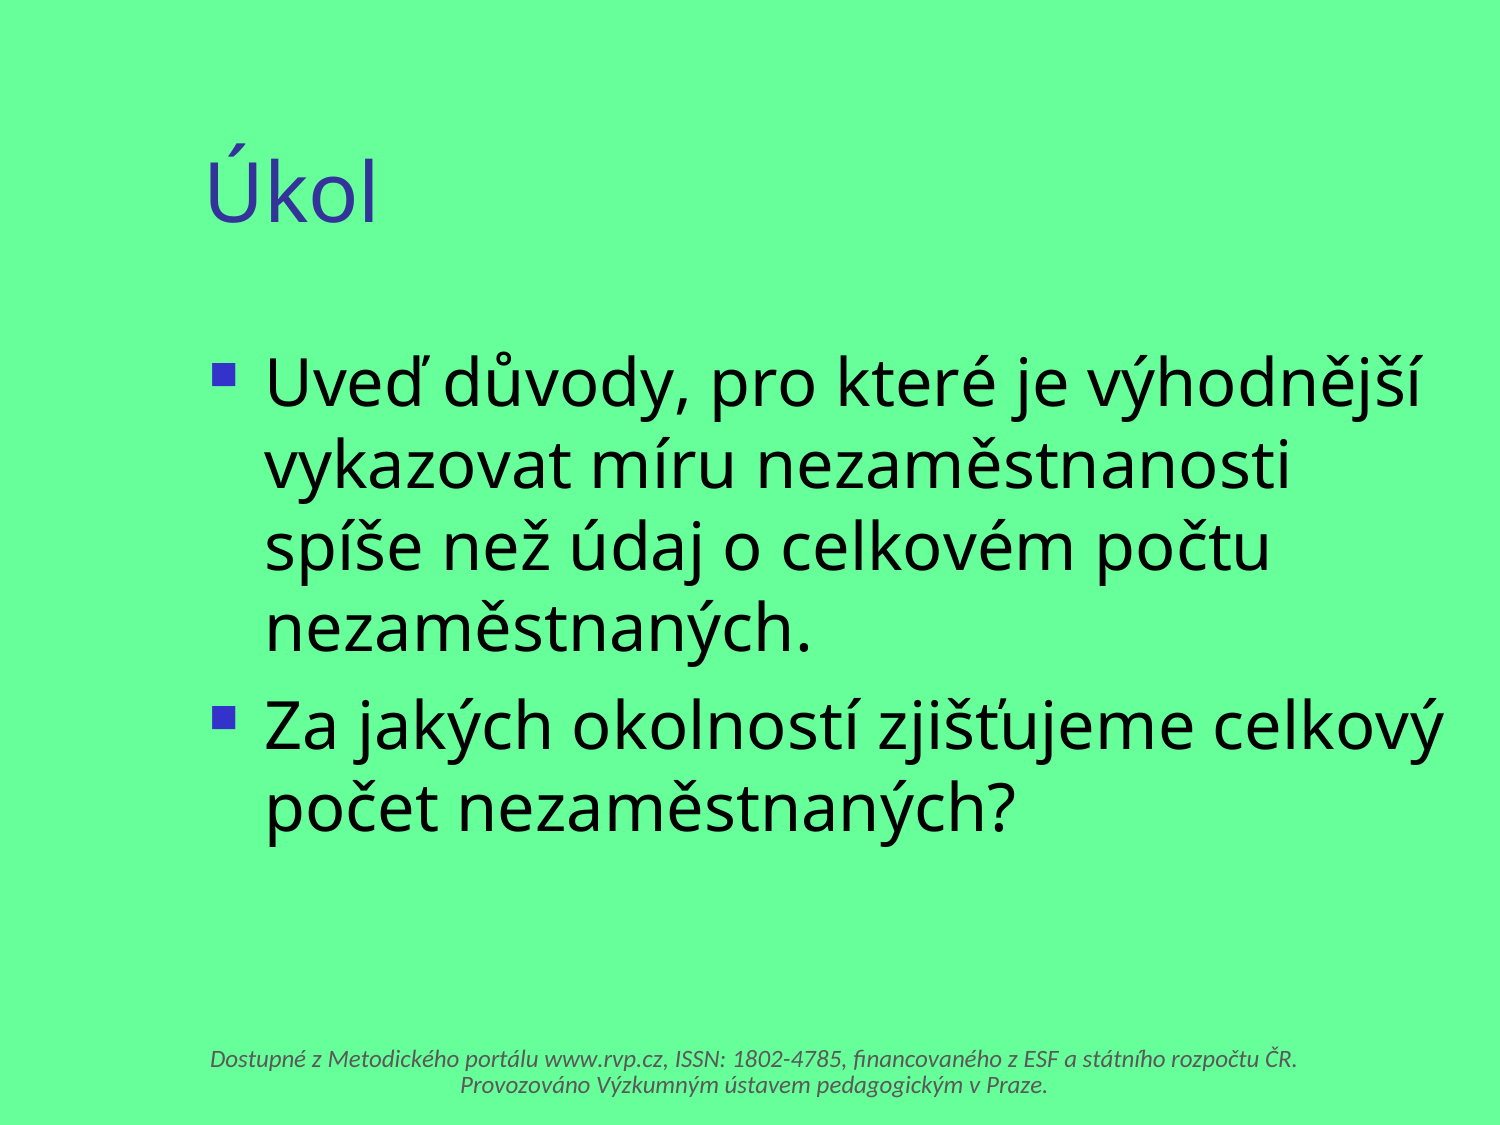

# Úkol
Uveď důvody, pro které je výhodnější vykazovat míru nezaměstnanosti spíše než údaj o celkovém počtu nezaměstnaných.
Za jakých okolností zjišťujeme celkový počet nezaměstnaných?
Dostupné z Metodického portálu www.rvp.cz, ISSN: 1802-4785, financovaného z ESF a státního rozpočtu ČR. Provozováno Výzkumným ústavem pedagogickým v Praze.